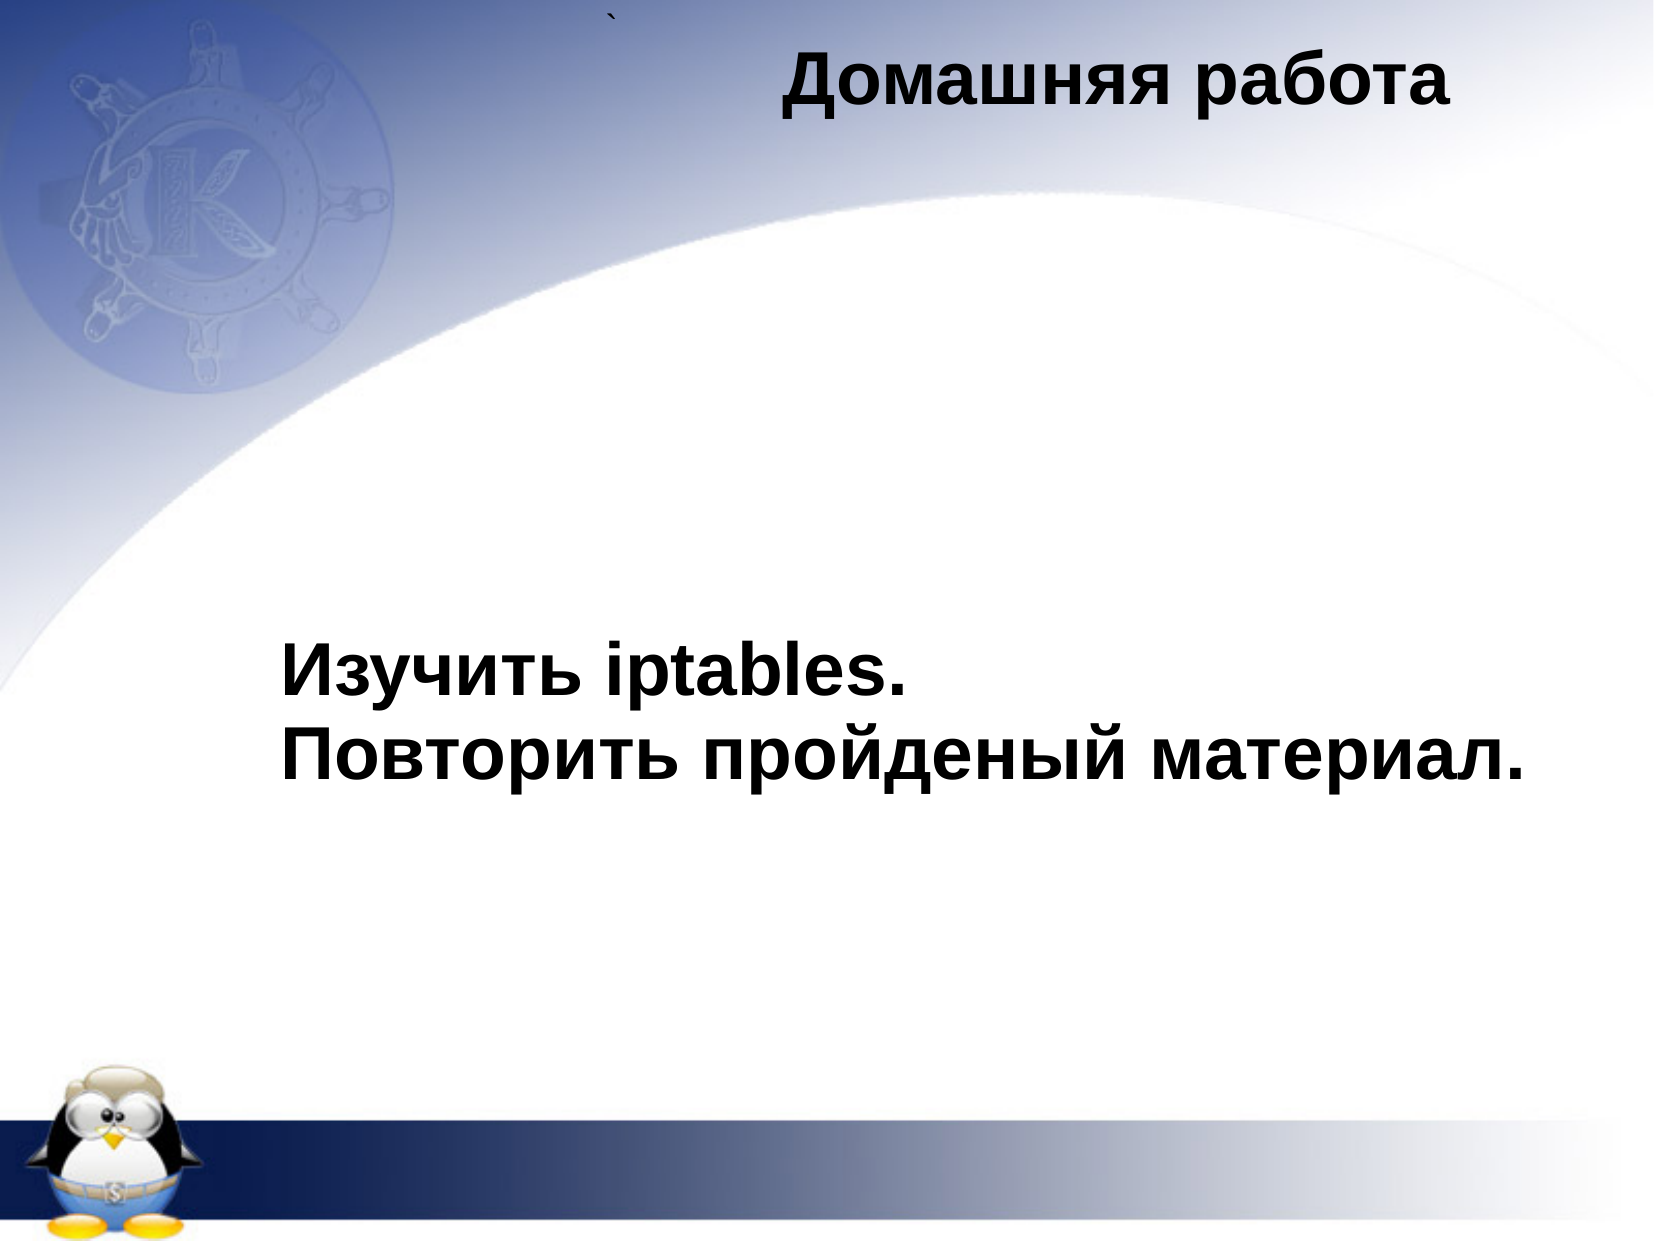

`
Домашняя работа
Изучить iptables.
Повторить пройденый материал.